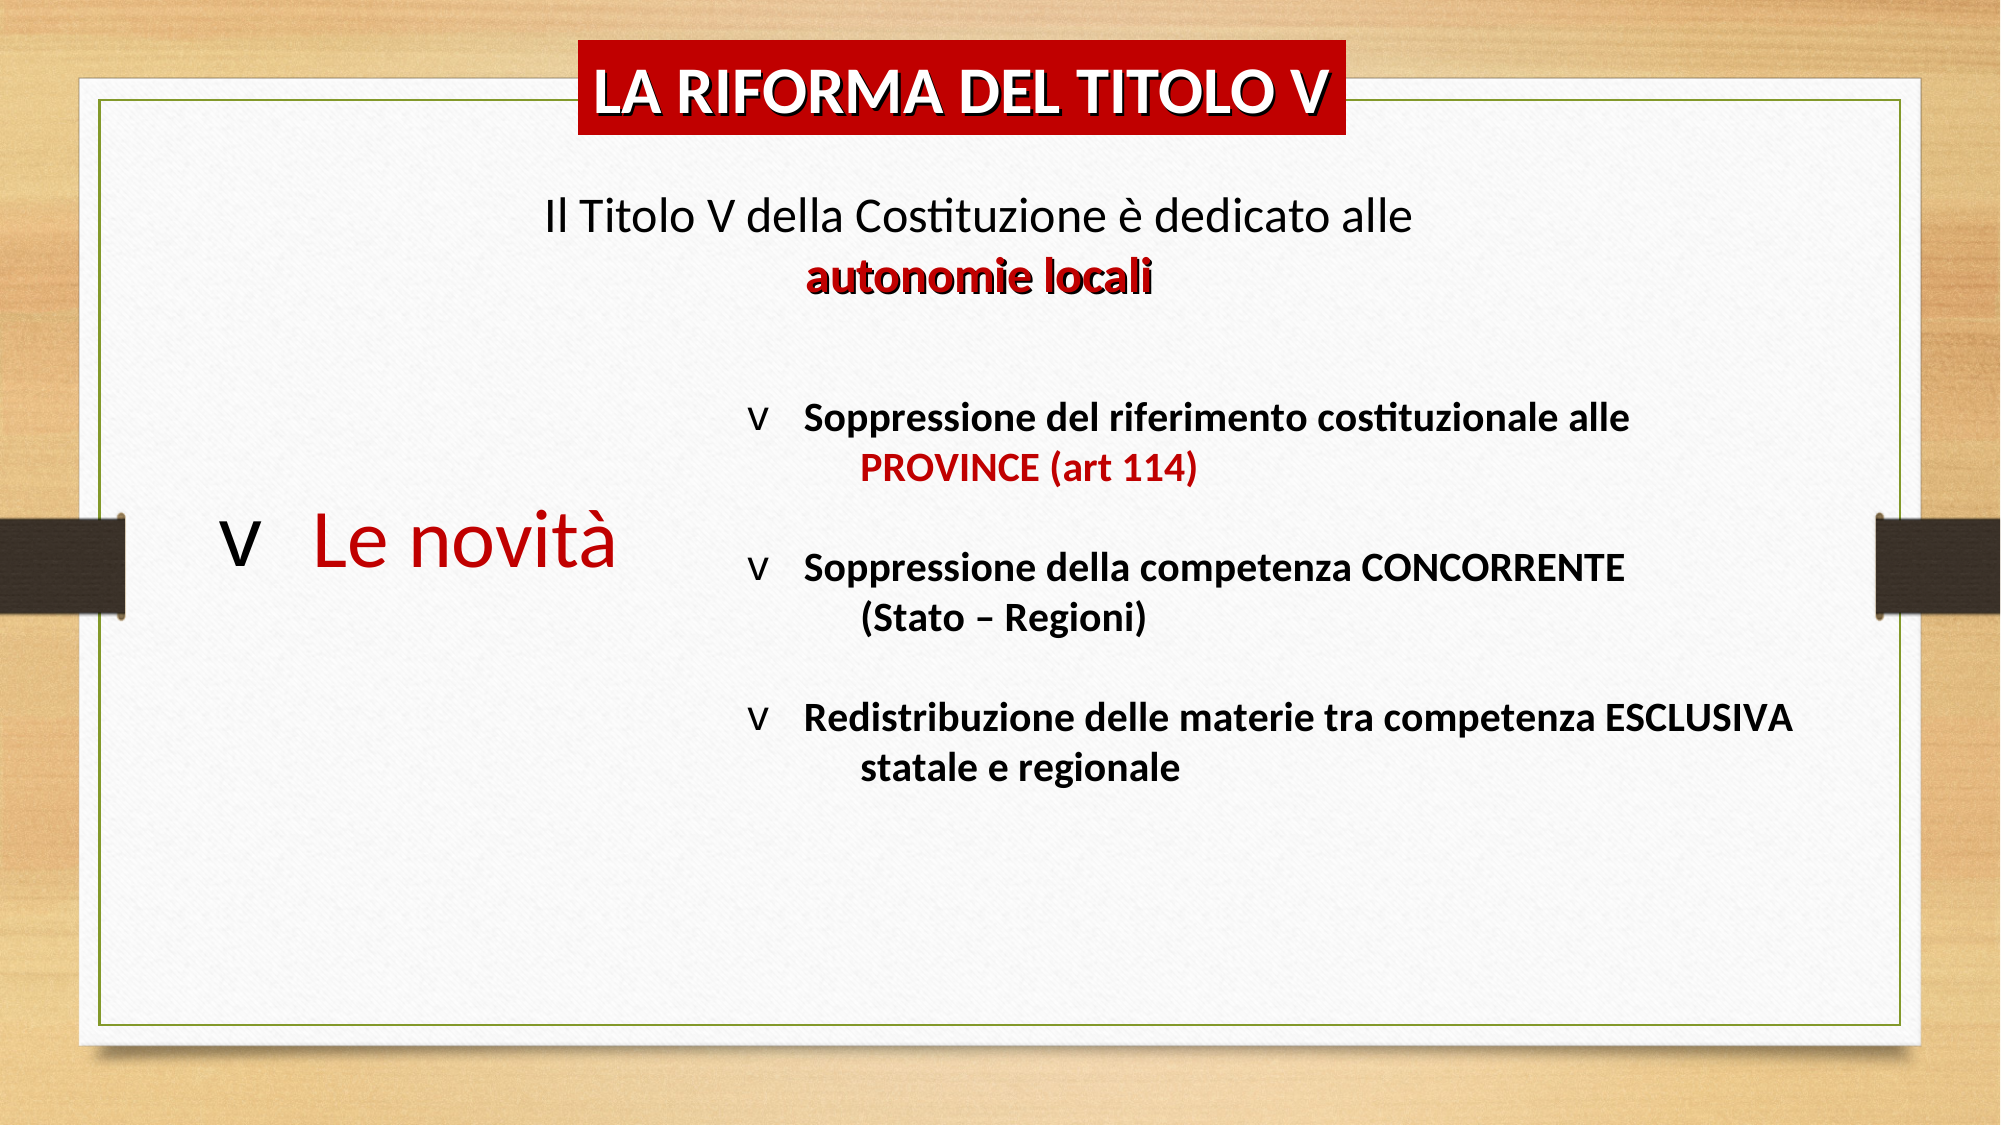

LA RIFORMA DEL TITOLO V
Il Titolo V della Costituzione è dedicato alle autonomie locali
Soppressione del riferimento costituzionale alle PROVINCE (art 114)
Soppressione della competenza CONCORRENTE (Stato – Regioni)
Redistribuzione delle materie tra competenza ESCLUSIVA statale e regionale
Le novità